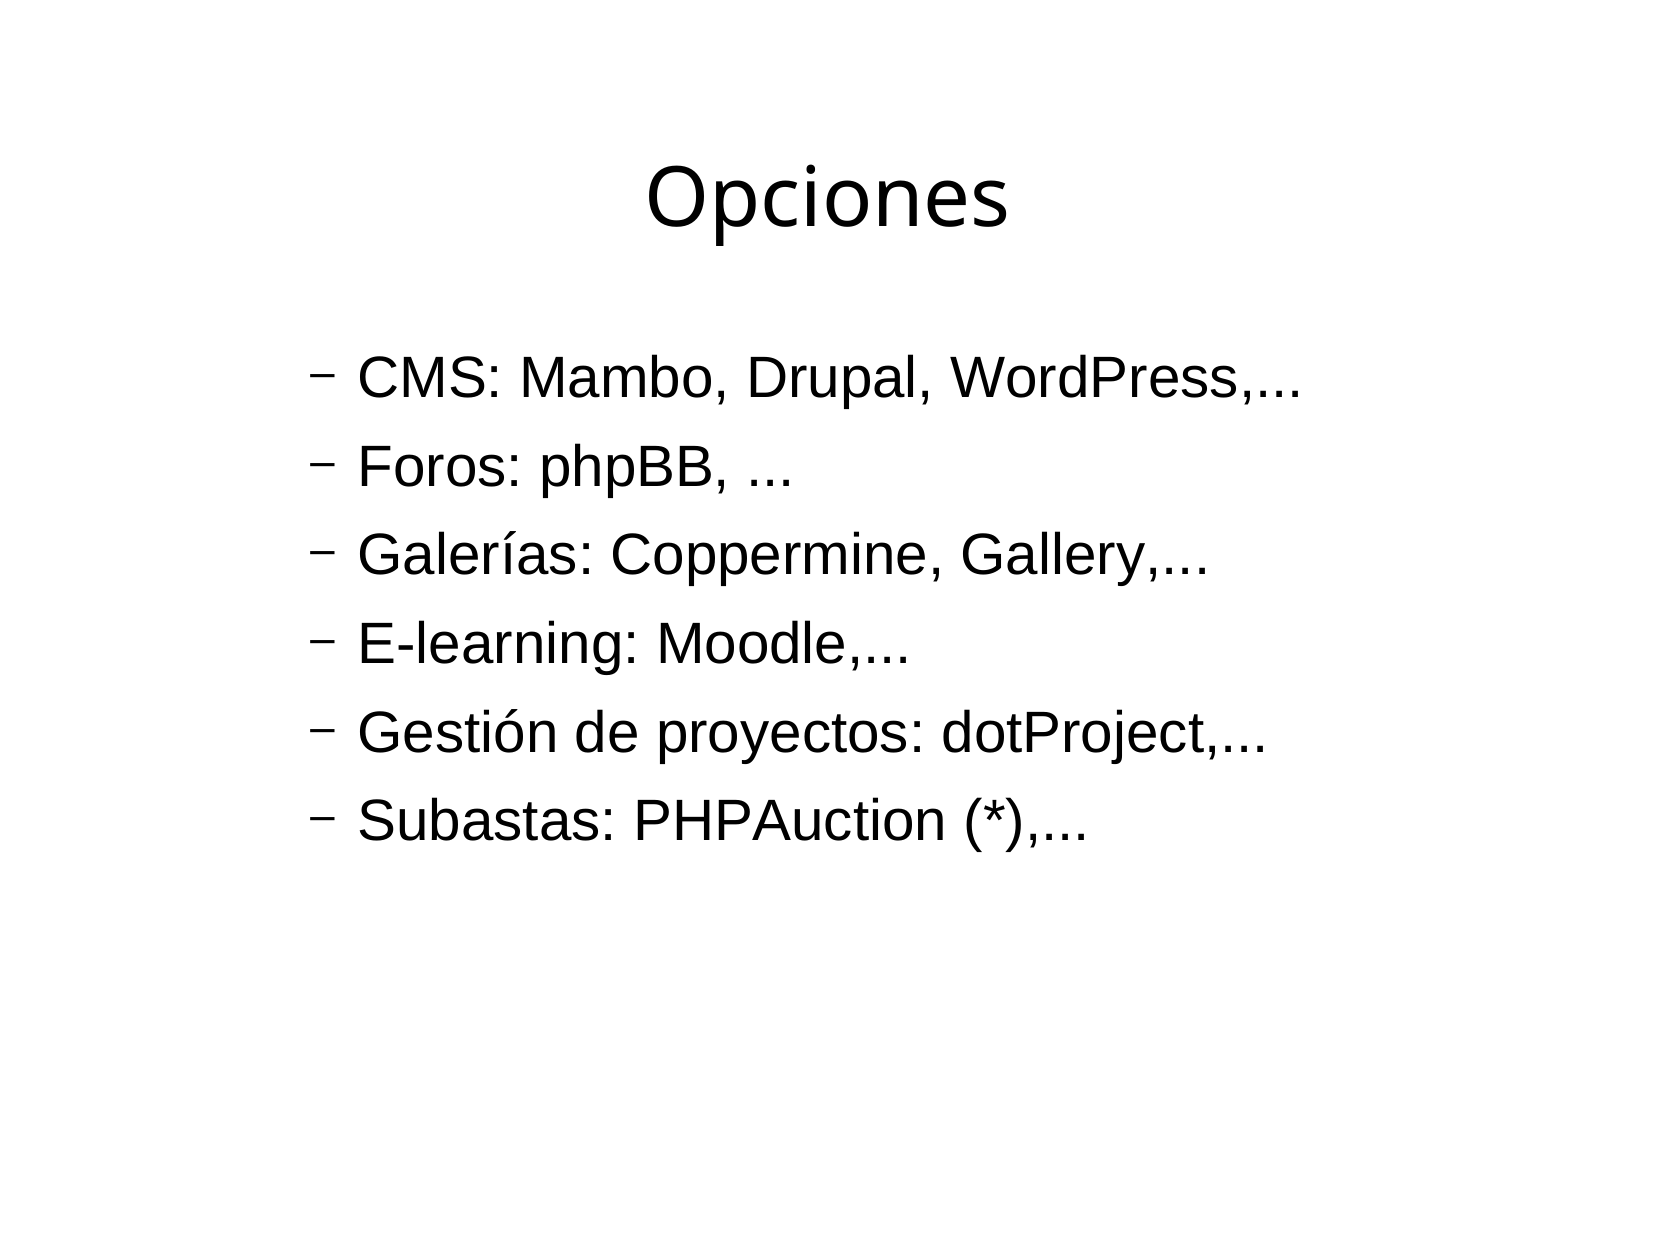

# Opciones
CMS: Mambo, Drupal, WordPress,...
Foros: phpBB, ...
Galerías: Coppermine, Gallery,...
E-learning: Moodle,...
Gestión de proyectos: dotProject,...
Subastas: PHPAuction (*),...